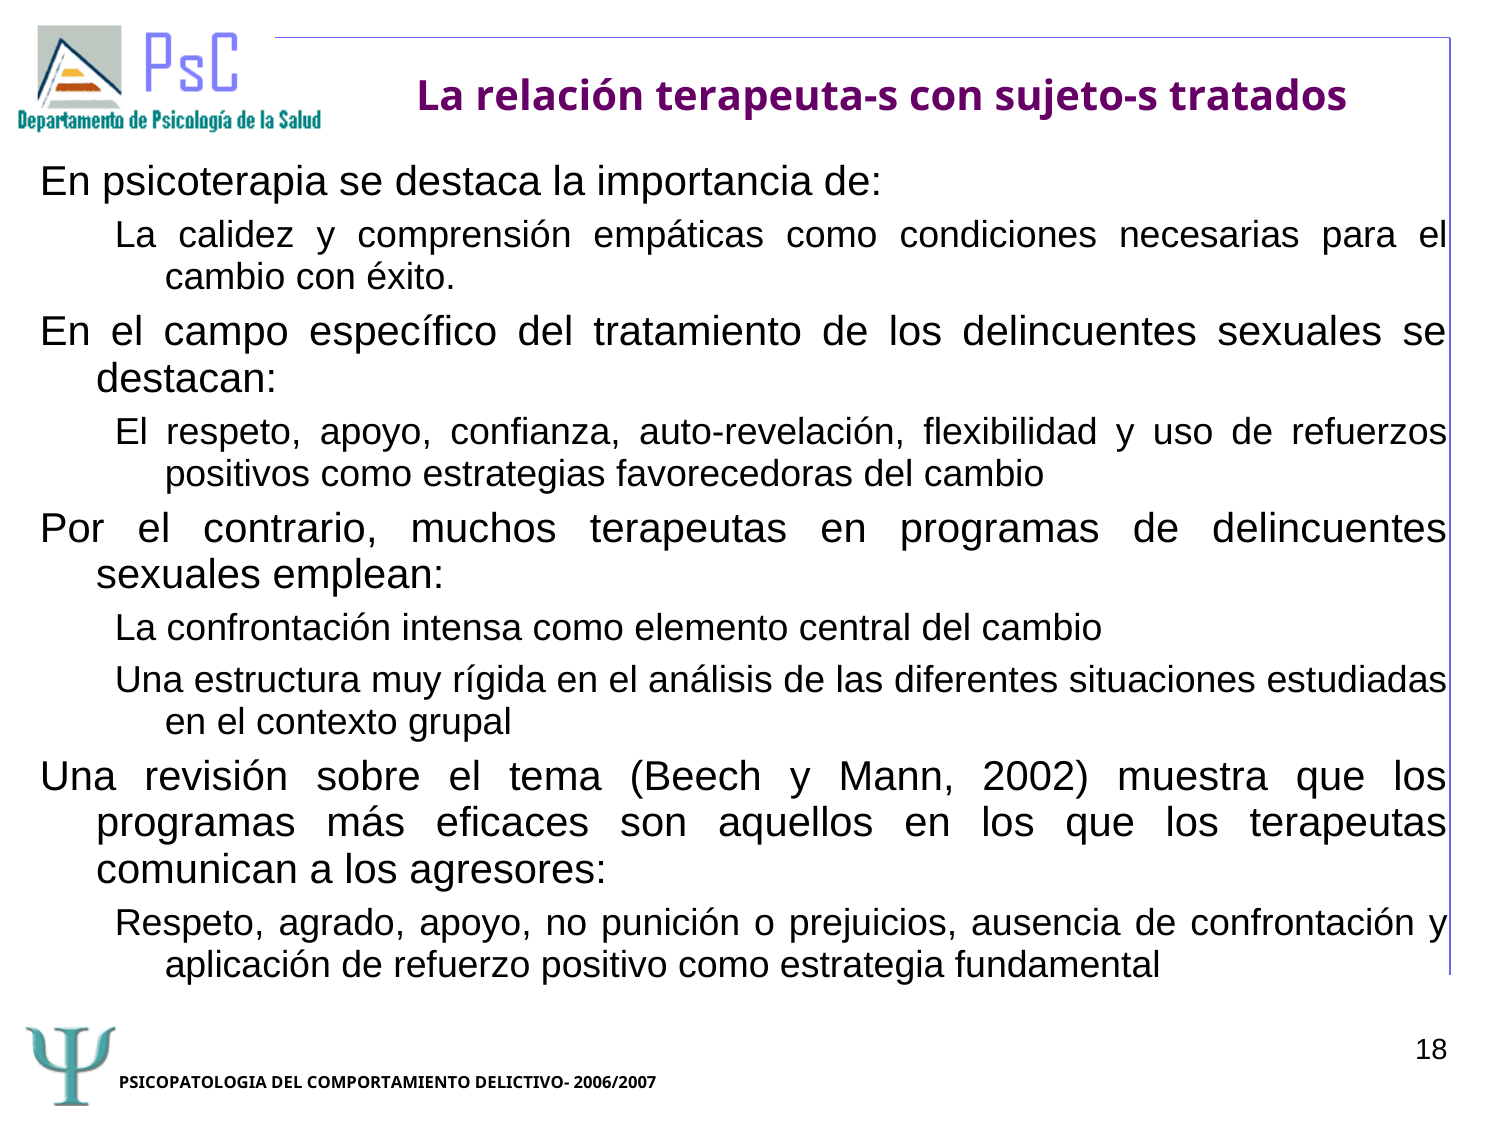

# La relación terapeuta-s con sujeto-s tratados
En psicoterapia se destaca la importancia de:
La calidez y comprensión empáticas como condiciones necesarias para el cambio con éxito.
En el campo específico del tratamiento de los delincuentes sexuales se destacan:
El respeto, apoyo, confianza, auto-revelación, flexibilidad y uso de refuerzos positivos como estrategias favorecedoras del cambio
Por el contrario, muchos terapeutas en programas de delincuentes sexuales emplean:
La confrontación intensa como elemento central del cambio
Una estructura muy rígida en el análisis de las diferentes situaciones estudiadas en el contexto grupal
Una revisión sobre el tema (Beech y Mann, 2002) muestra que los programas más eficaces son aquellos en los que los terapeutas comunican a los agresores:
Respeto, agrado, apoyo, no punición o prejuicios, ausencia de confrontación y aplicación de refuerzo positivo como estrategia fundamental
18